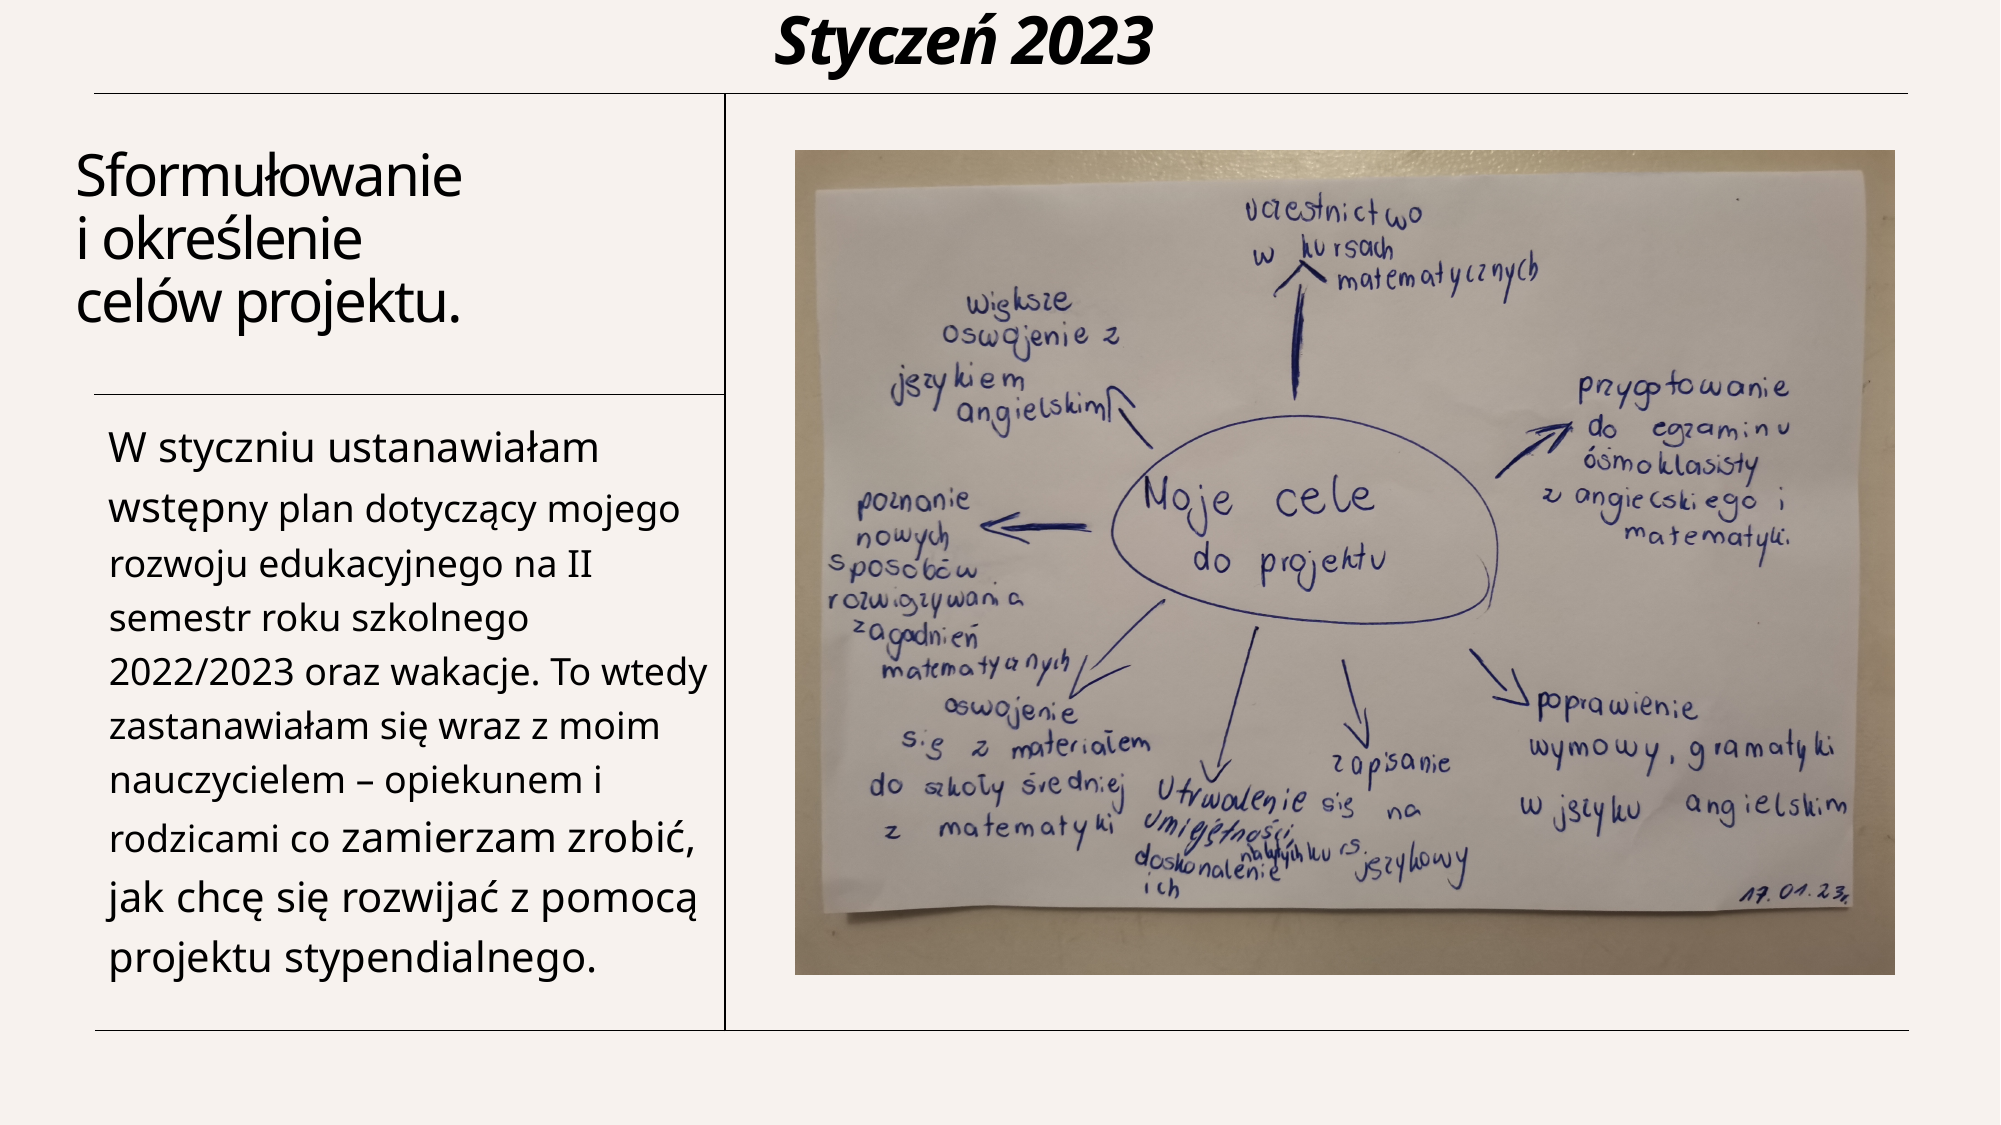

# Styczeń 2023
Sformułowanie
i określenie
celów projektu.
W styczniu ustanawiałam wstępny plan dotyczący mojego rozwoju edukacyjnego na II semestr roku szkolnego 2022/2023 oraz wakacje. To wtedy zastanawiałam się wraz z moim nauczycielem – opiekunem i rodzicami co zamierzam zrobić, jak chcę się rozwijać z pomocą projektu stypendialnego.